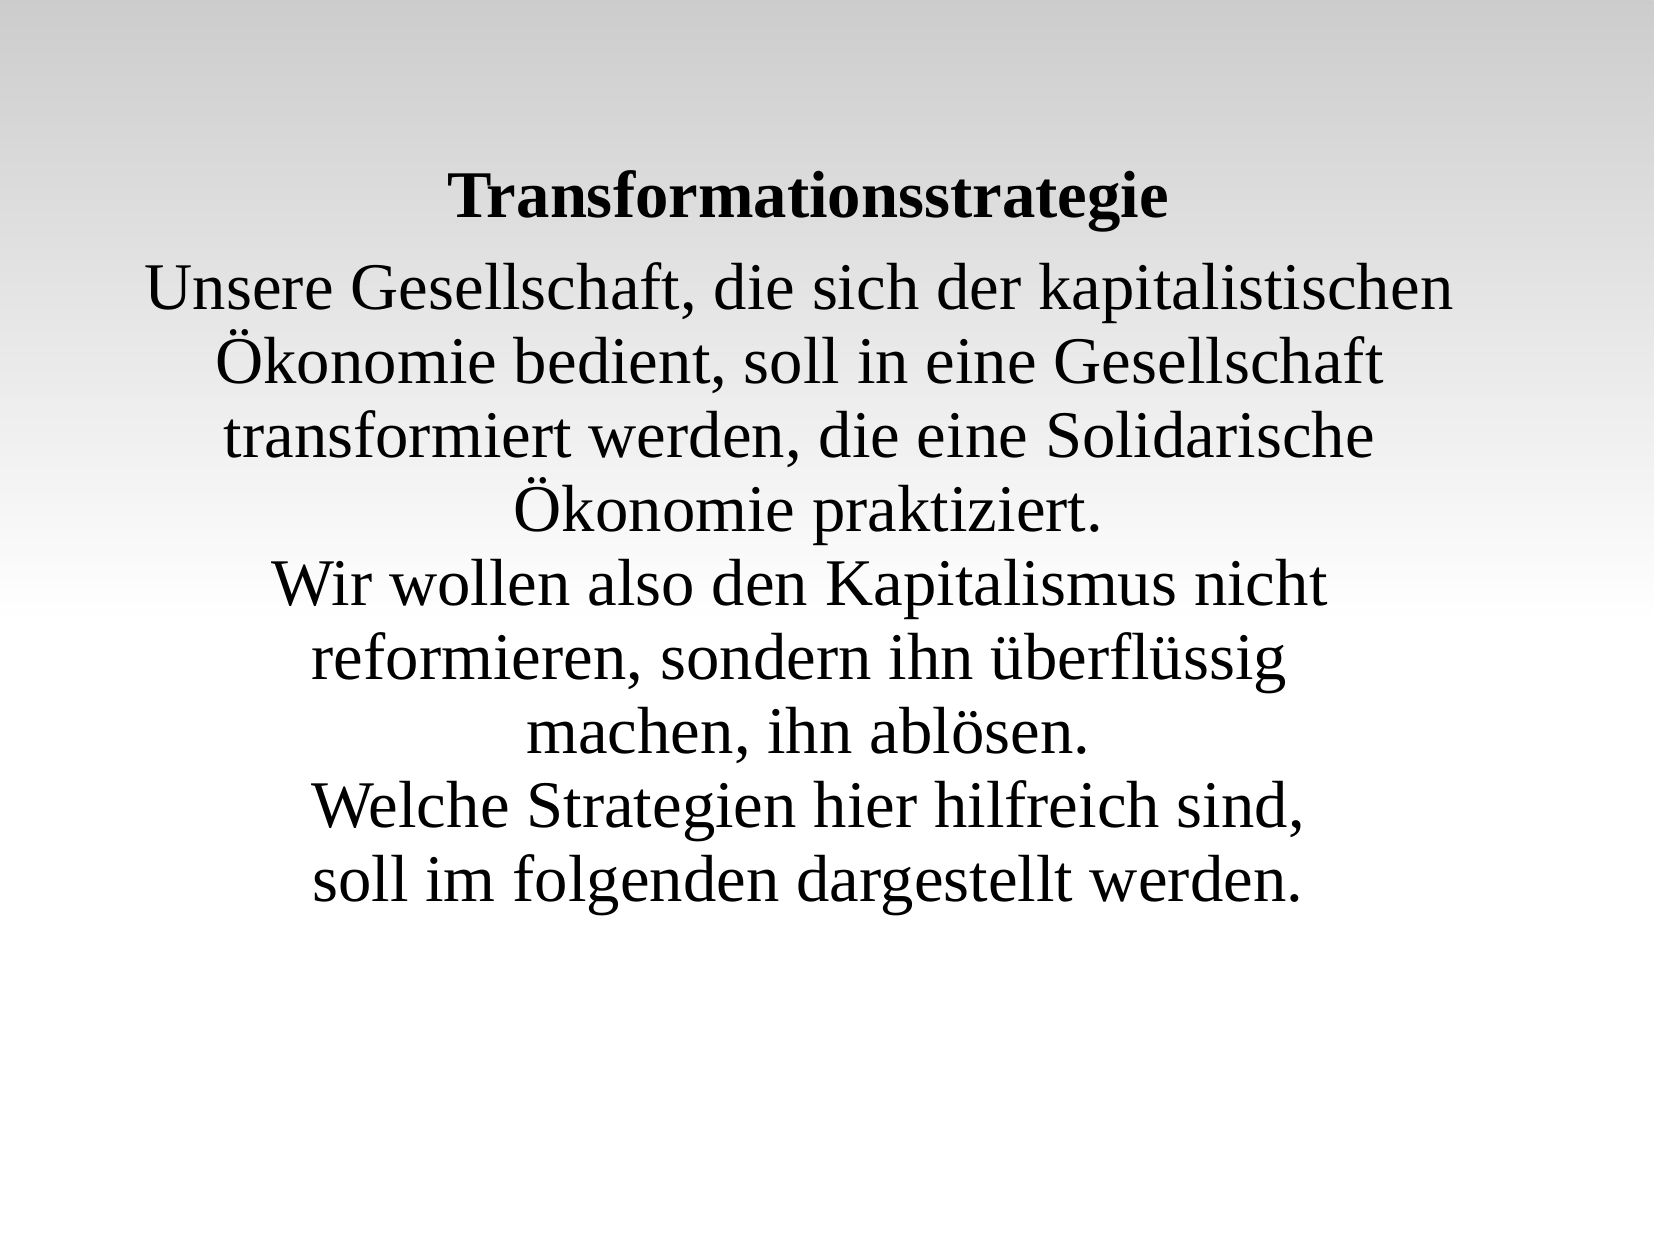

Transformationsstrategie
Unsere Gesellschaft, die sich der kapitalistischen
Ökonomie bedient, soll in eine Gesellschaft
transformiert werden, die eine Solidarische
Ökonomie praktiziert.
Wir wollen also den Kapitalismus nicht
reformieren, sondern ihn überflüssig
machen, ihn ablösen.
Welche Strategien hier hilfreich sind,
soll im folgenden dargestellt werden.